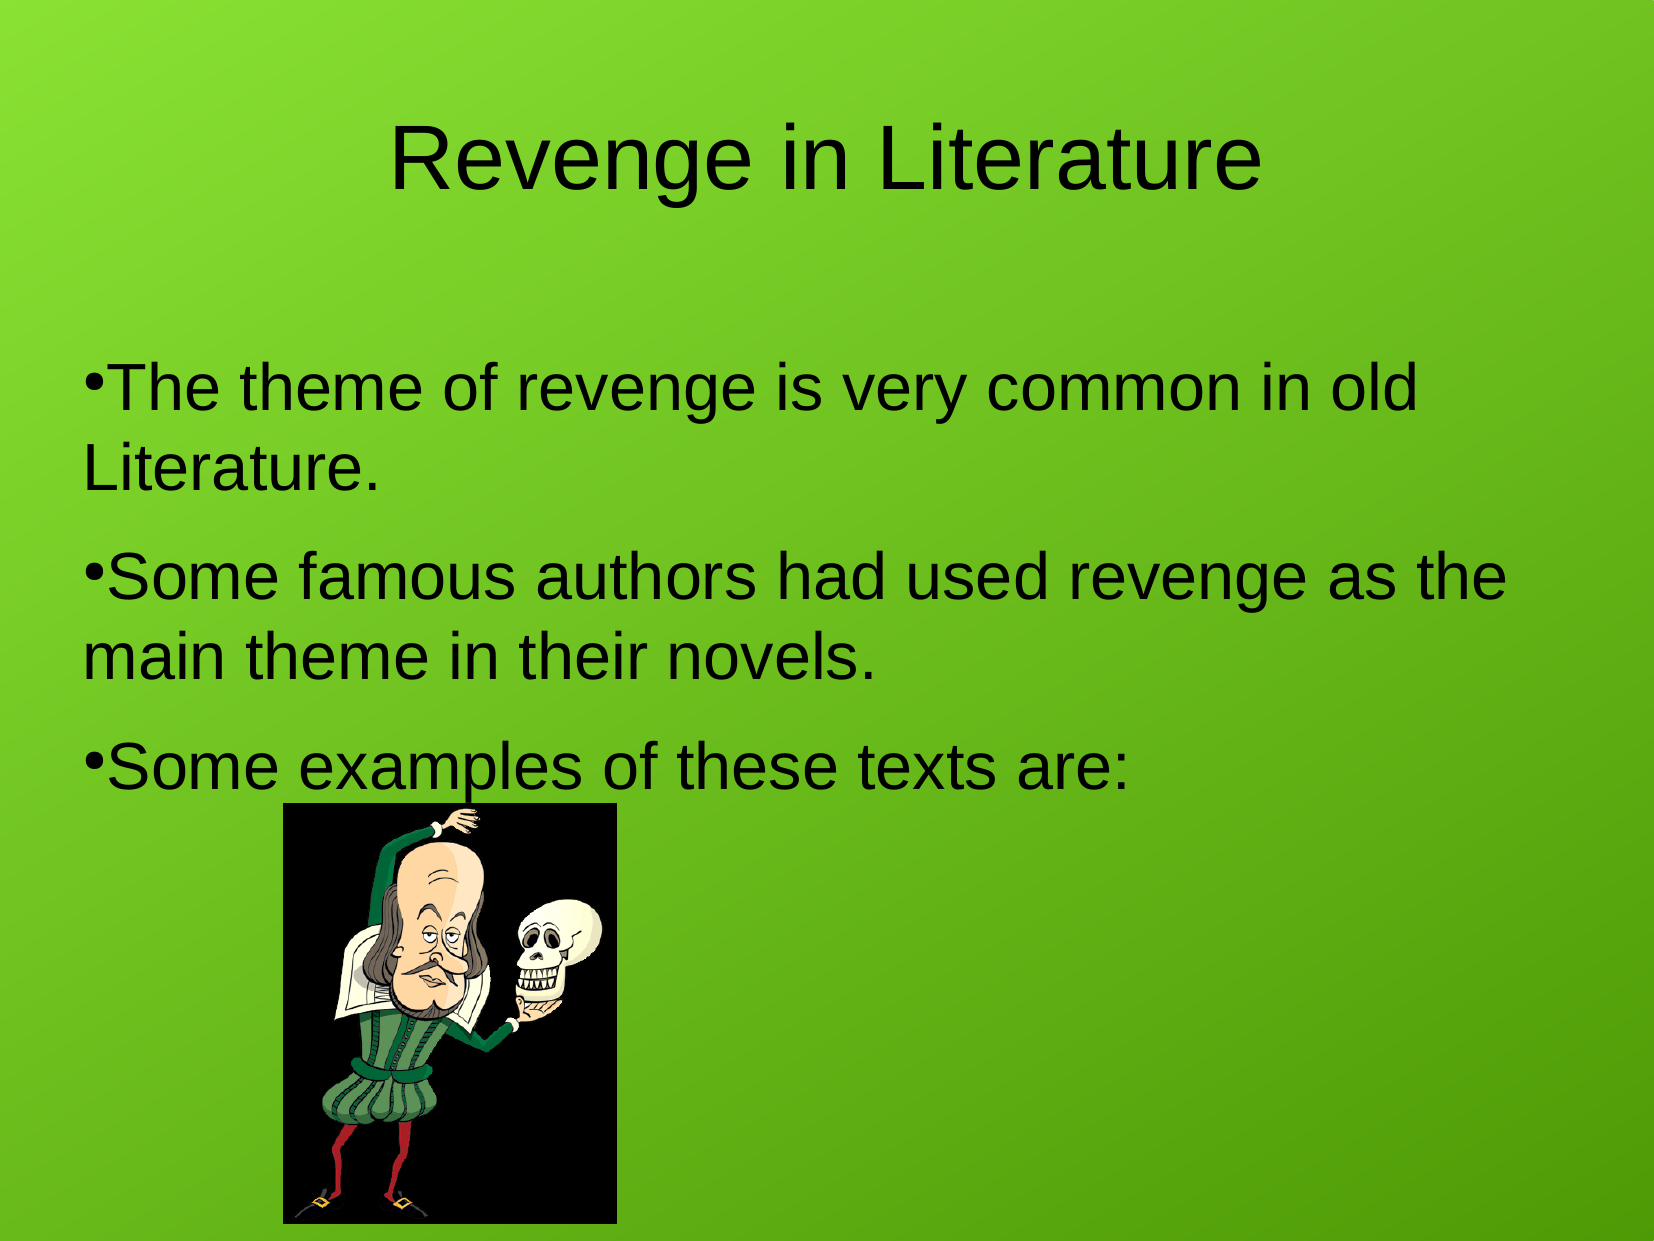

# Revenge in Literature
The theme of revenge is very common in old Literature.
Some famous authors had used revenge as the main theme in their novels.
Some examples of these texts are: